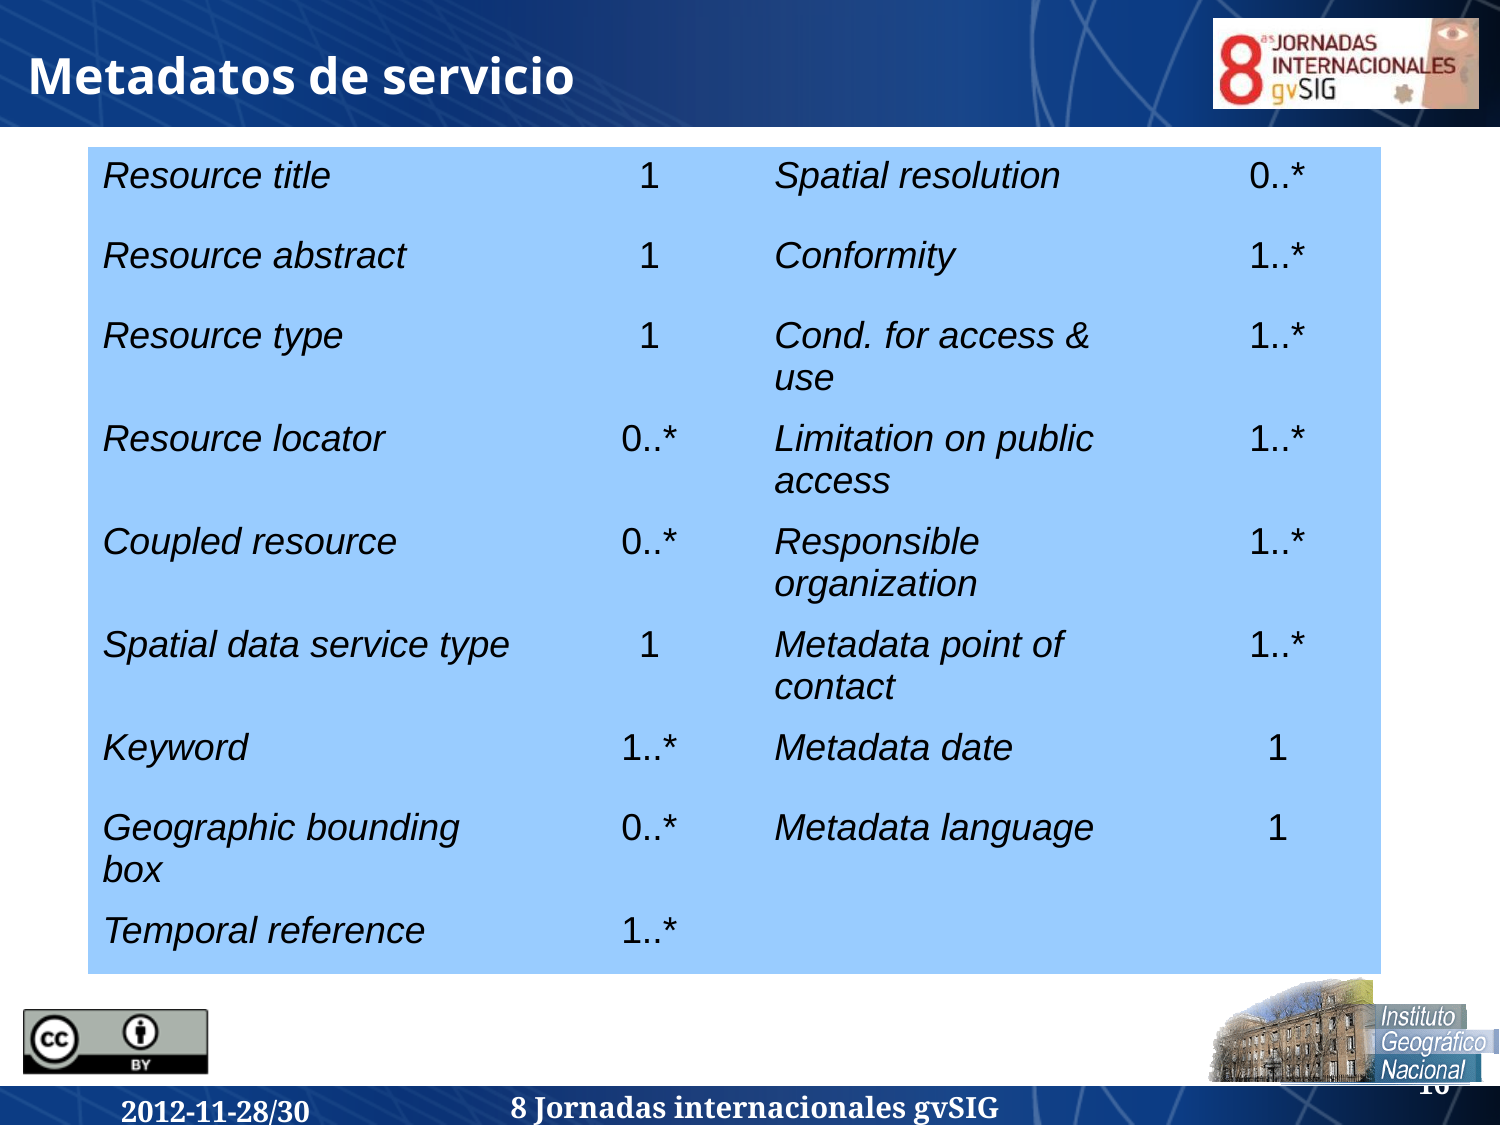

# Metadatos de servicio
| Resource title | 1 | Spatial resolution | 0..\* |
| --- | --- | --- | --- |
| Resource abstract | 1 | Conformity | 1..\* |
| Resource type | 1 | Cond. for access & use | 1..\* |
| Resource locator | 0..\* | Limitation on public access | 1..\* |
| Coupled resource | 0..\* | Responsible organization | 1..\* |
| Spatial data service type | 1 | Metadata point of contact | 1..\* |
| Keyword | 1..\* | Metadata date | 1 |
| Geographic bounding box | 0..\* | Metadata language | 1 |
| Temporal reference | 1..\* | | |